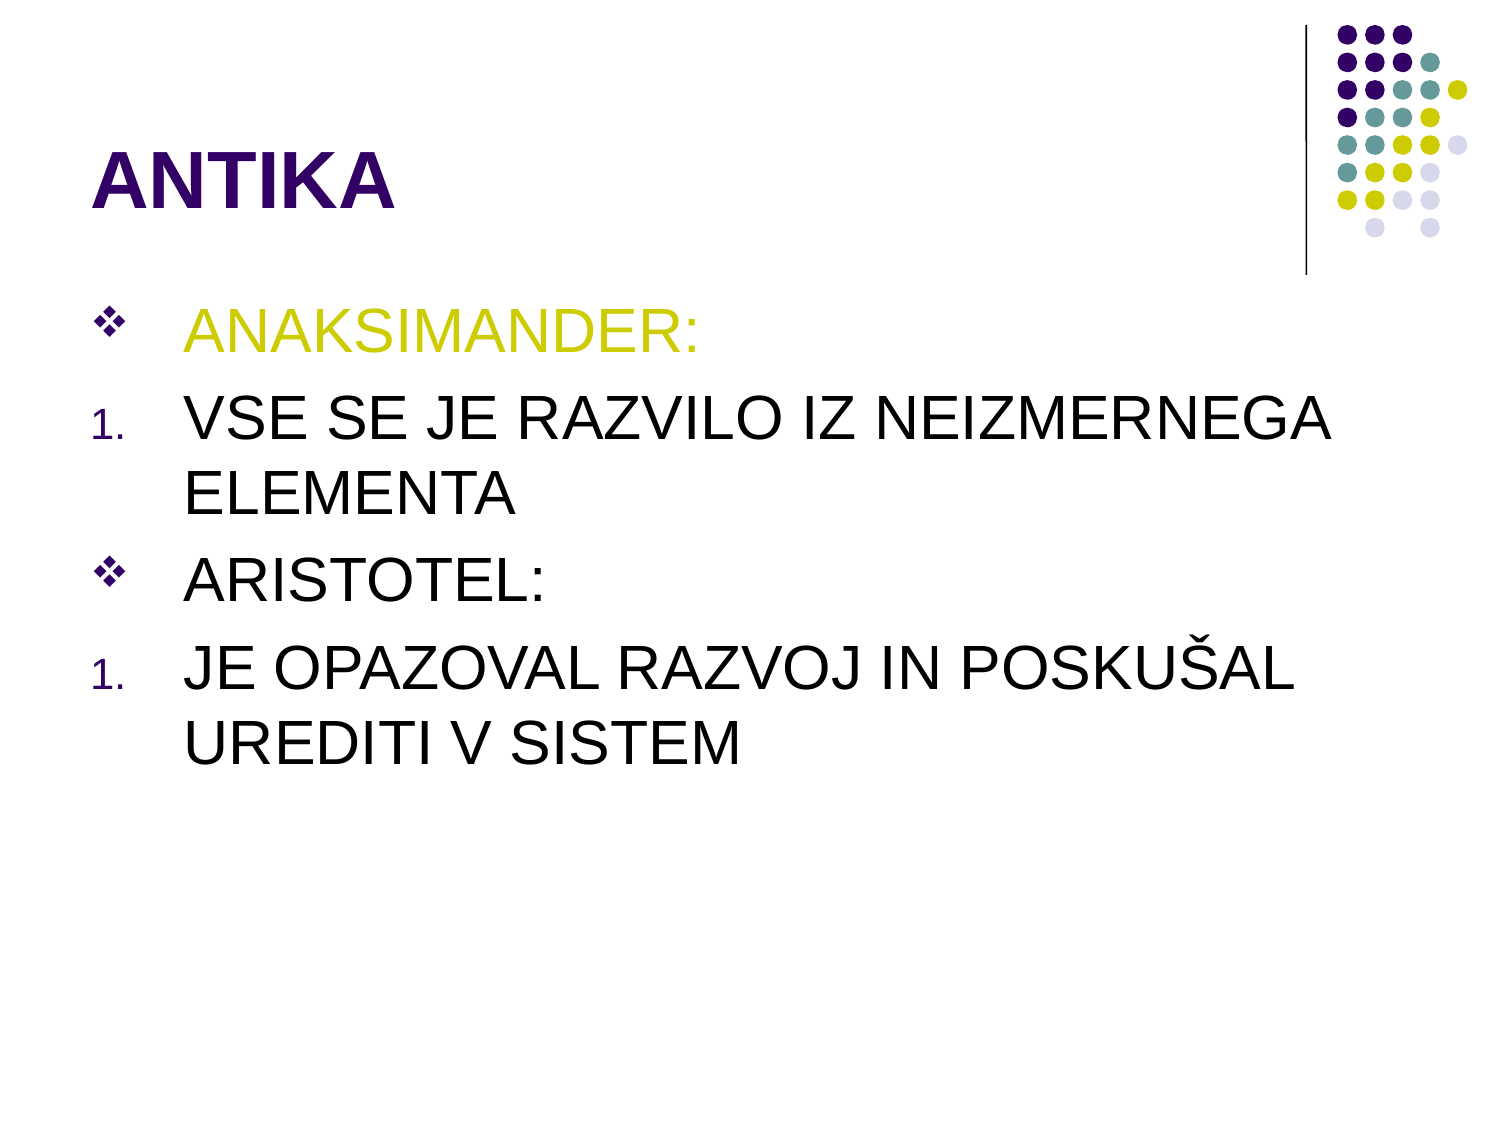

# ANTIKA
ANAKSIMANDER:
VSE SE JE RAZVILO IZ NEIZMERNEGA ELEMENTA
ARISTOTEL:
JE OPAZOVAL RAZVOJ IN POSKUŠAL UREDITI V SISTEM